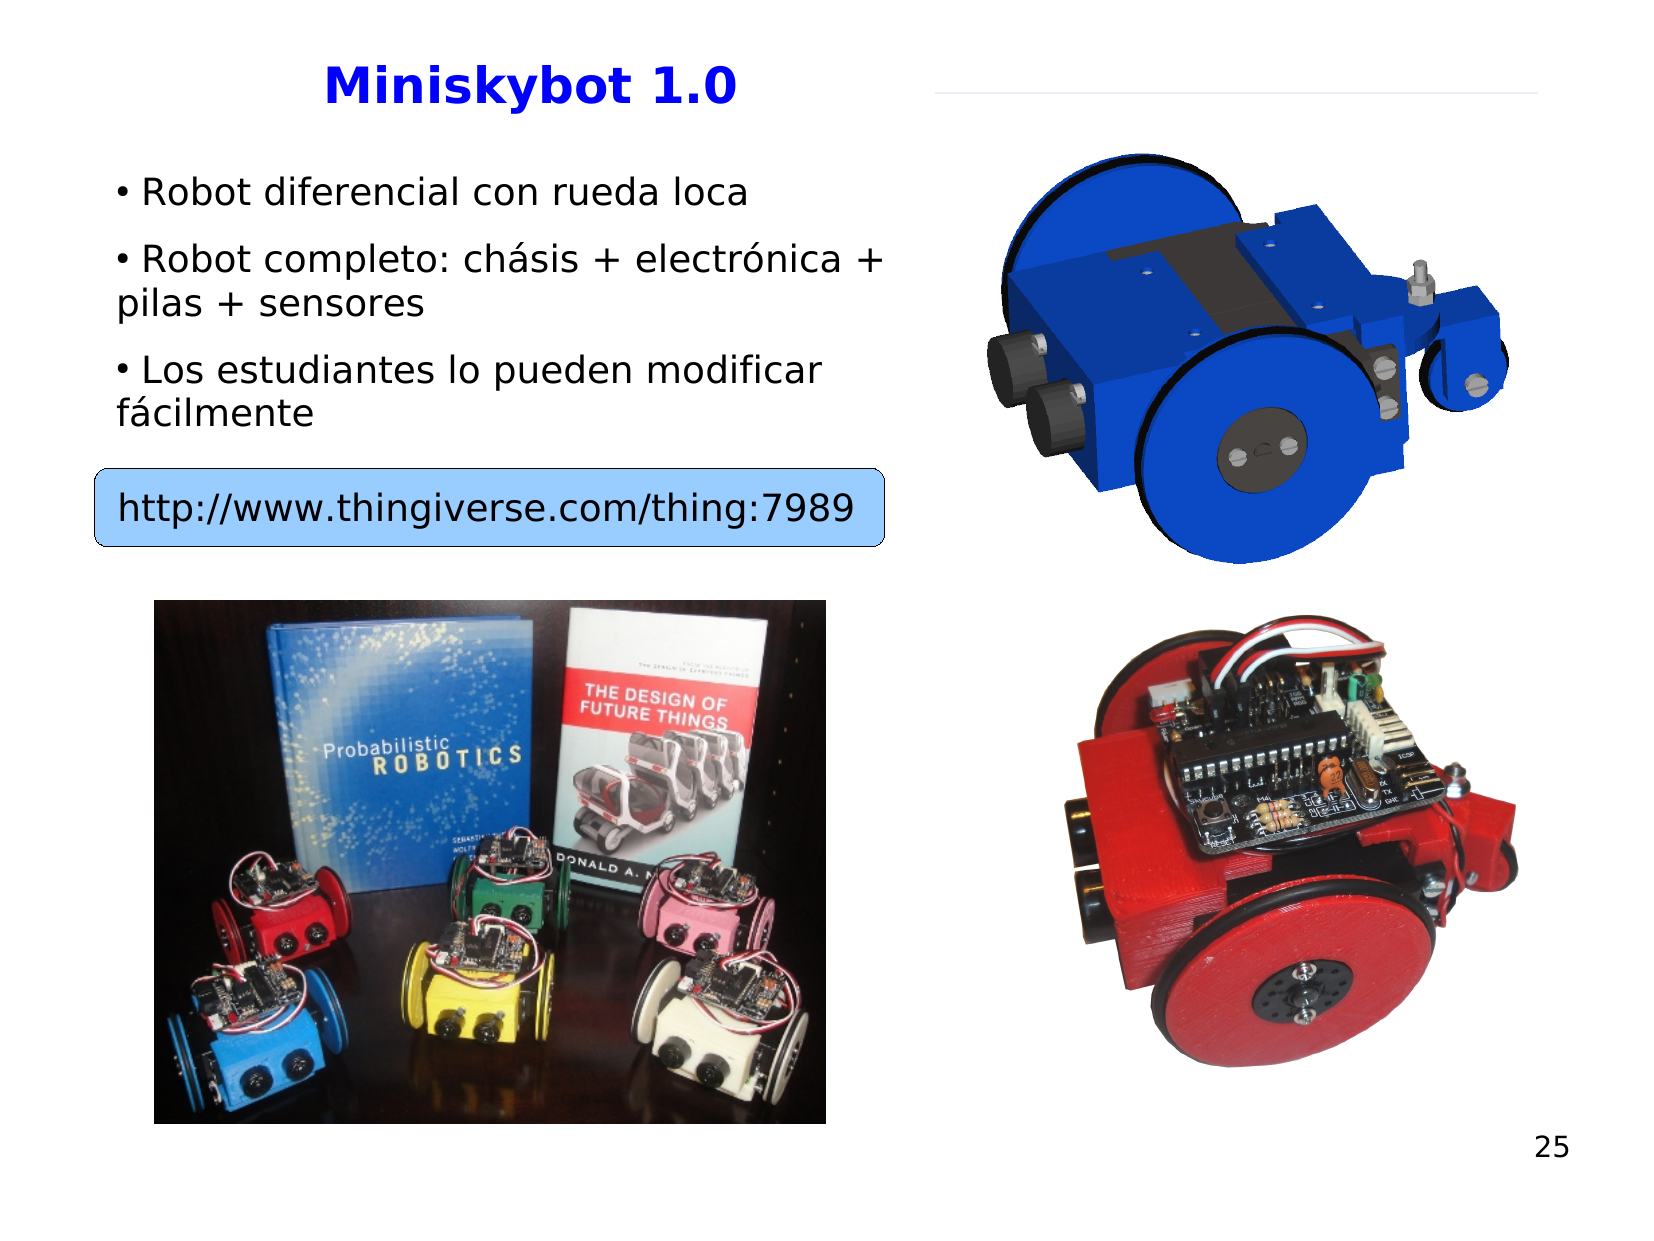

Miniskybot 1.0
 Robot diferencial con rueda loca
 Robot completo: chásis + electrónica + pilas + sensores
 Los estudiantes lo pueden modificar fácilmente
http://www.thingiverse.com/thing:7989
25